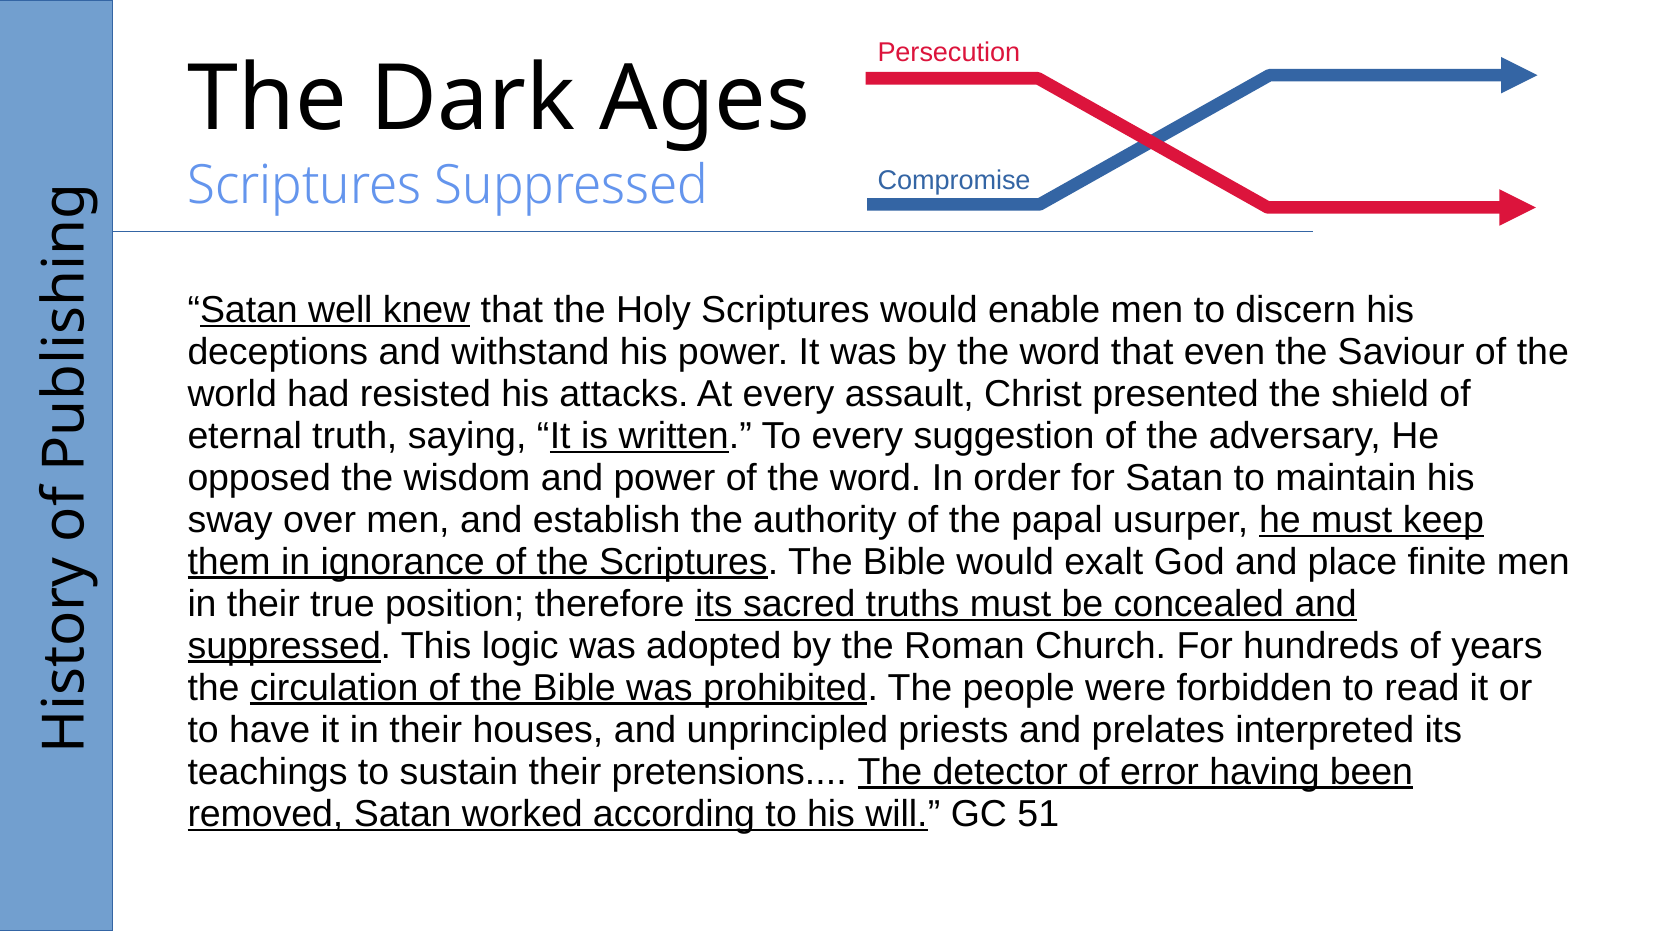

Persecution
Compromise
# The Dark Ages
Scriptures Suppressed
“Satan well knew that the Holy Scriptures would enable men to discern his deceptions and withstand his power. It was by the word that even the Saviour of the world had resisted his attacks. At every assault, Christ presented the shield of eternal truth, saying, “It is written.” To every suggestion of the adversary, He opposed the wisdom and power of the word. In order for Satan to maintain his sway over men, and establish the authority of the papal usurper, he must keep them in ignorance of the Scriptures. The Bible would exalt God and place finite men in their true position; therefore its sacred truths must be concealed and suppressed. This logic was adopted by the Roman Church. For hundreds of years the circulation of the Bible was prohibited. The people were forbidden to read it or to have it in their houses, and unprincipled priests and prelates interpreted its teachings to sustain their pretensions.... The detector of error having been removed, Satan worked according to his will.” GC 51
History of Publishing